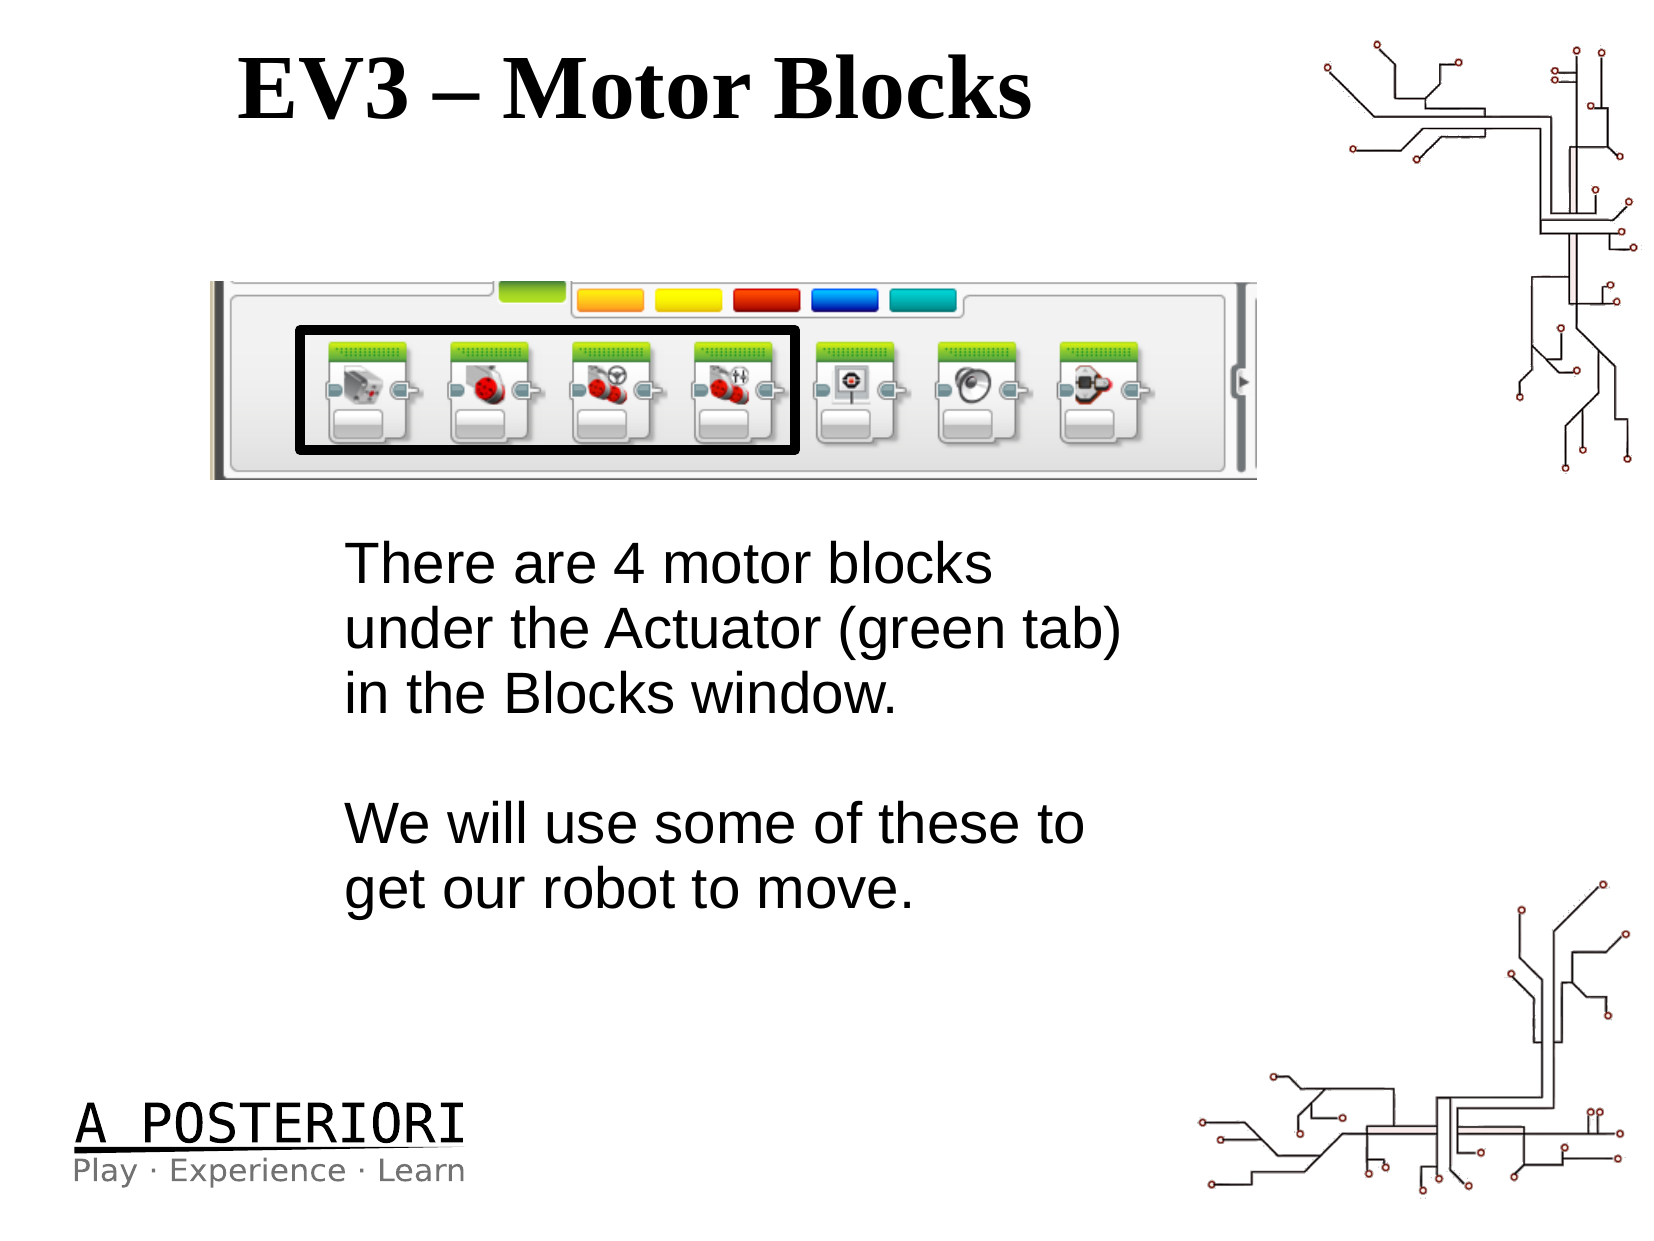

# EV3 – Motor Blocks
There are 4 motor blocks under the Actuator (green tab) in the Blocks window.
We will use some of these to get our robot to move.